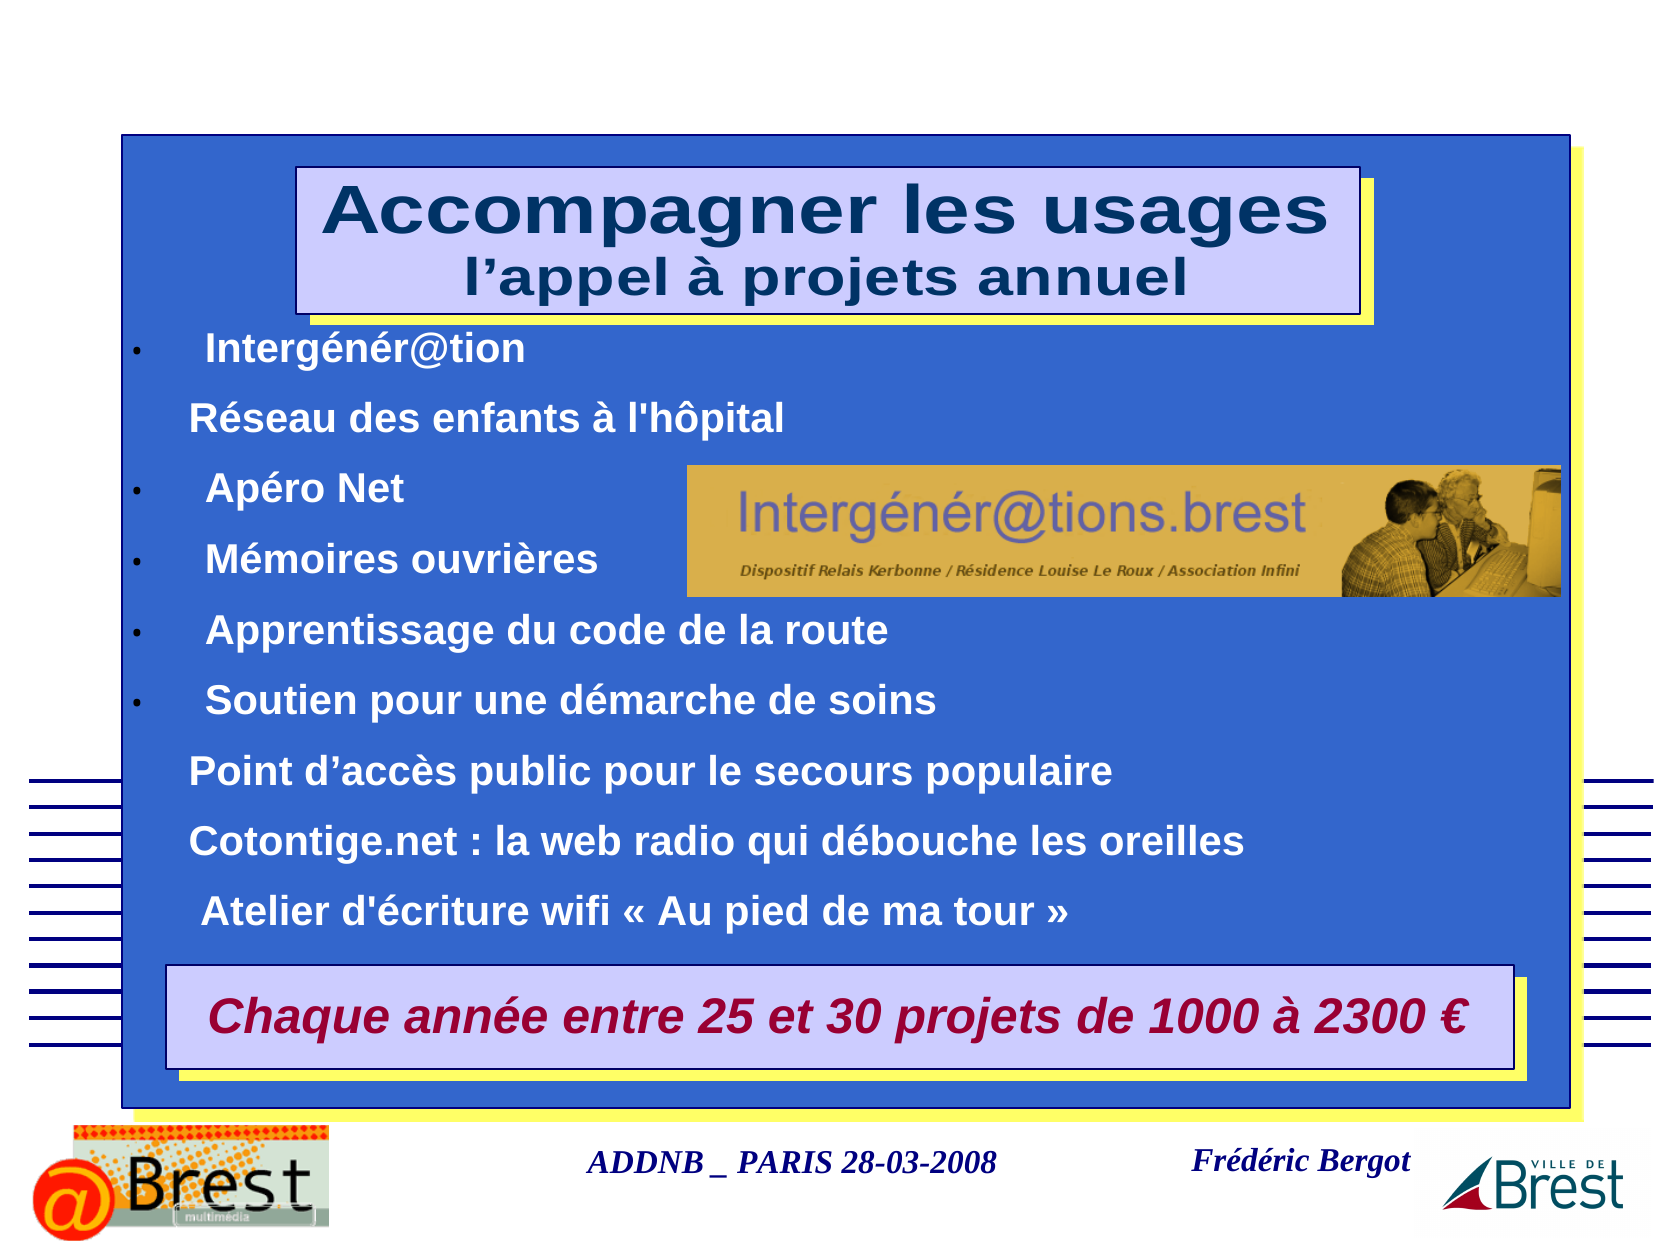

•	Intergénér@tion
 Réseau des enfants à l'hôpital
•	Apéro Net
•	Mémoires ouvrières
•	Apprentissage du code de la route
•	Soutien pour une démarche de soins
 Point d’accès public pour le secours populaire
 Cotontige.net : la web radio qui débouche les oreilles
 Atelier d'écriture wifi « Au pied de ma tour »
Chaque année entre 25 et 30 projets de 1000 à 2300 €
Une diversit
é
d
’
expression